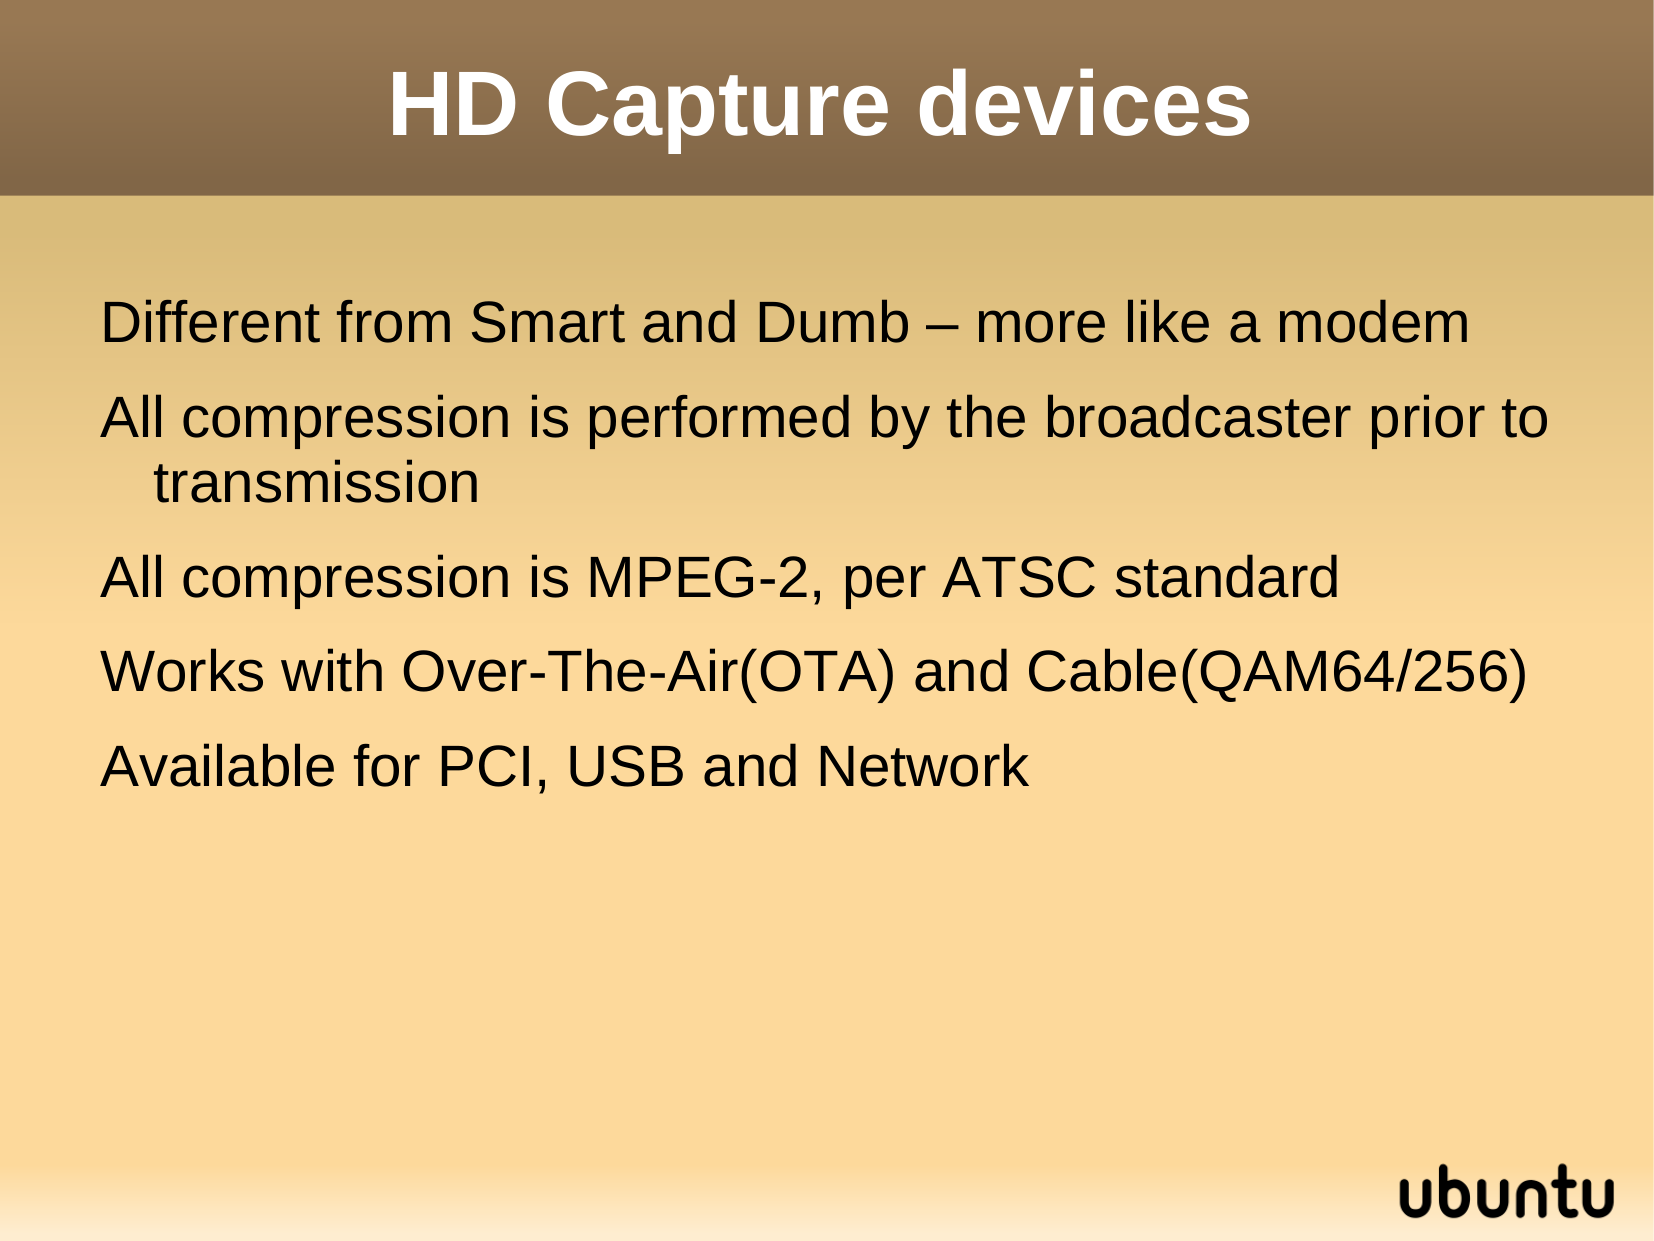

# HD Capture devices
Different from Smart and Dumb – more like a modem
All compression is performed by the broadcaster prior to transmission
All compression is MPEG-2, per ATSC standard
Works with Over-The-Air(OTA) and Cable(QAM64/256)
Available for PCI, USB and Network